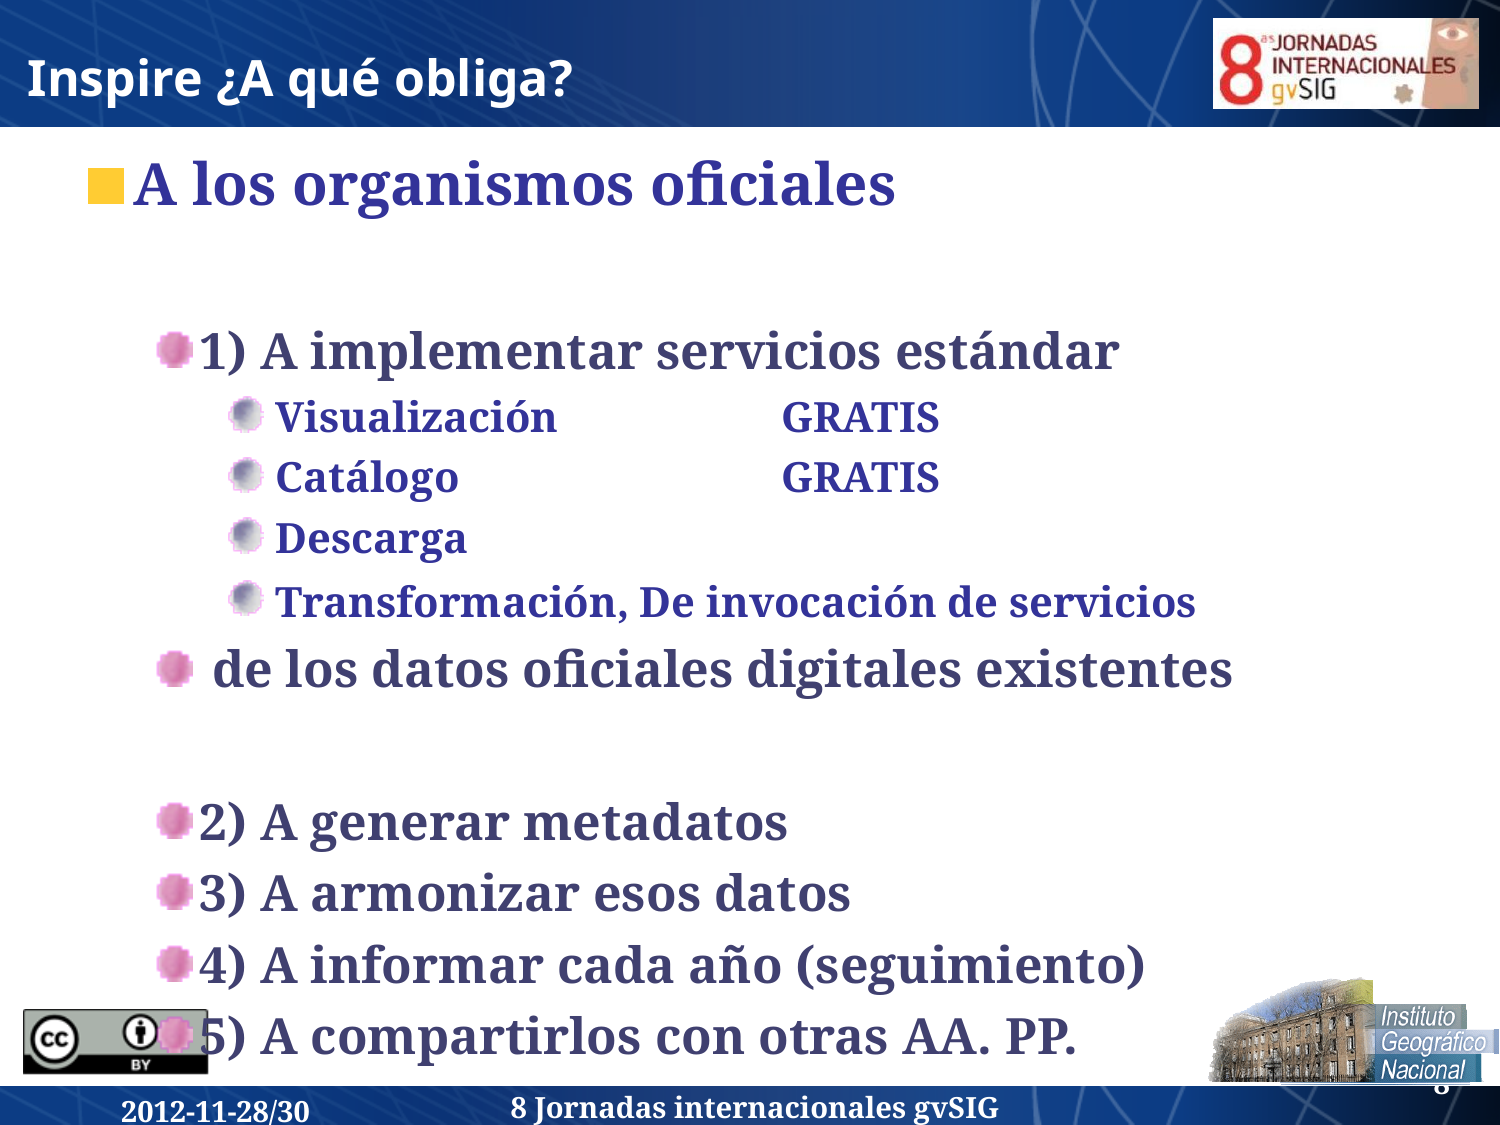

# Inspire ¿A qué obliga?
A los organismos oficiales
1) A implementar servicios estándar
 Visualización				GRATIS
 Catálogo					GRATIS
 Descarga
 Transformación, De invocación de servicios
 de los datos oficiales digitales existentes
2) A generar metadatos
3) A armonizar esos datos
4) A informar cada año (seguimiento)
5) A compartirlos con otras AA. PP.